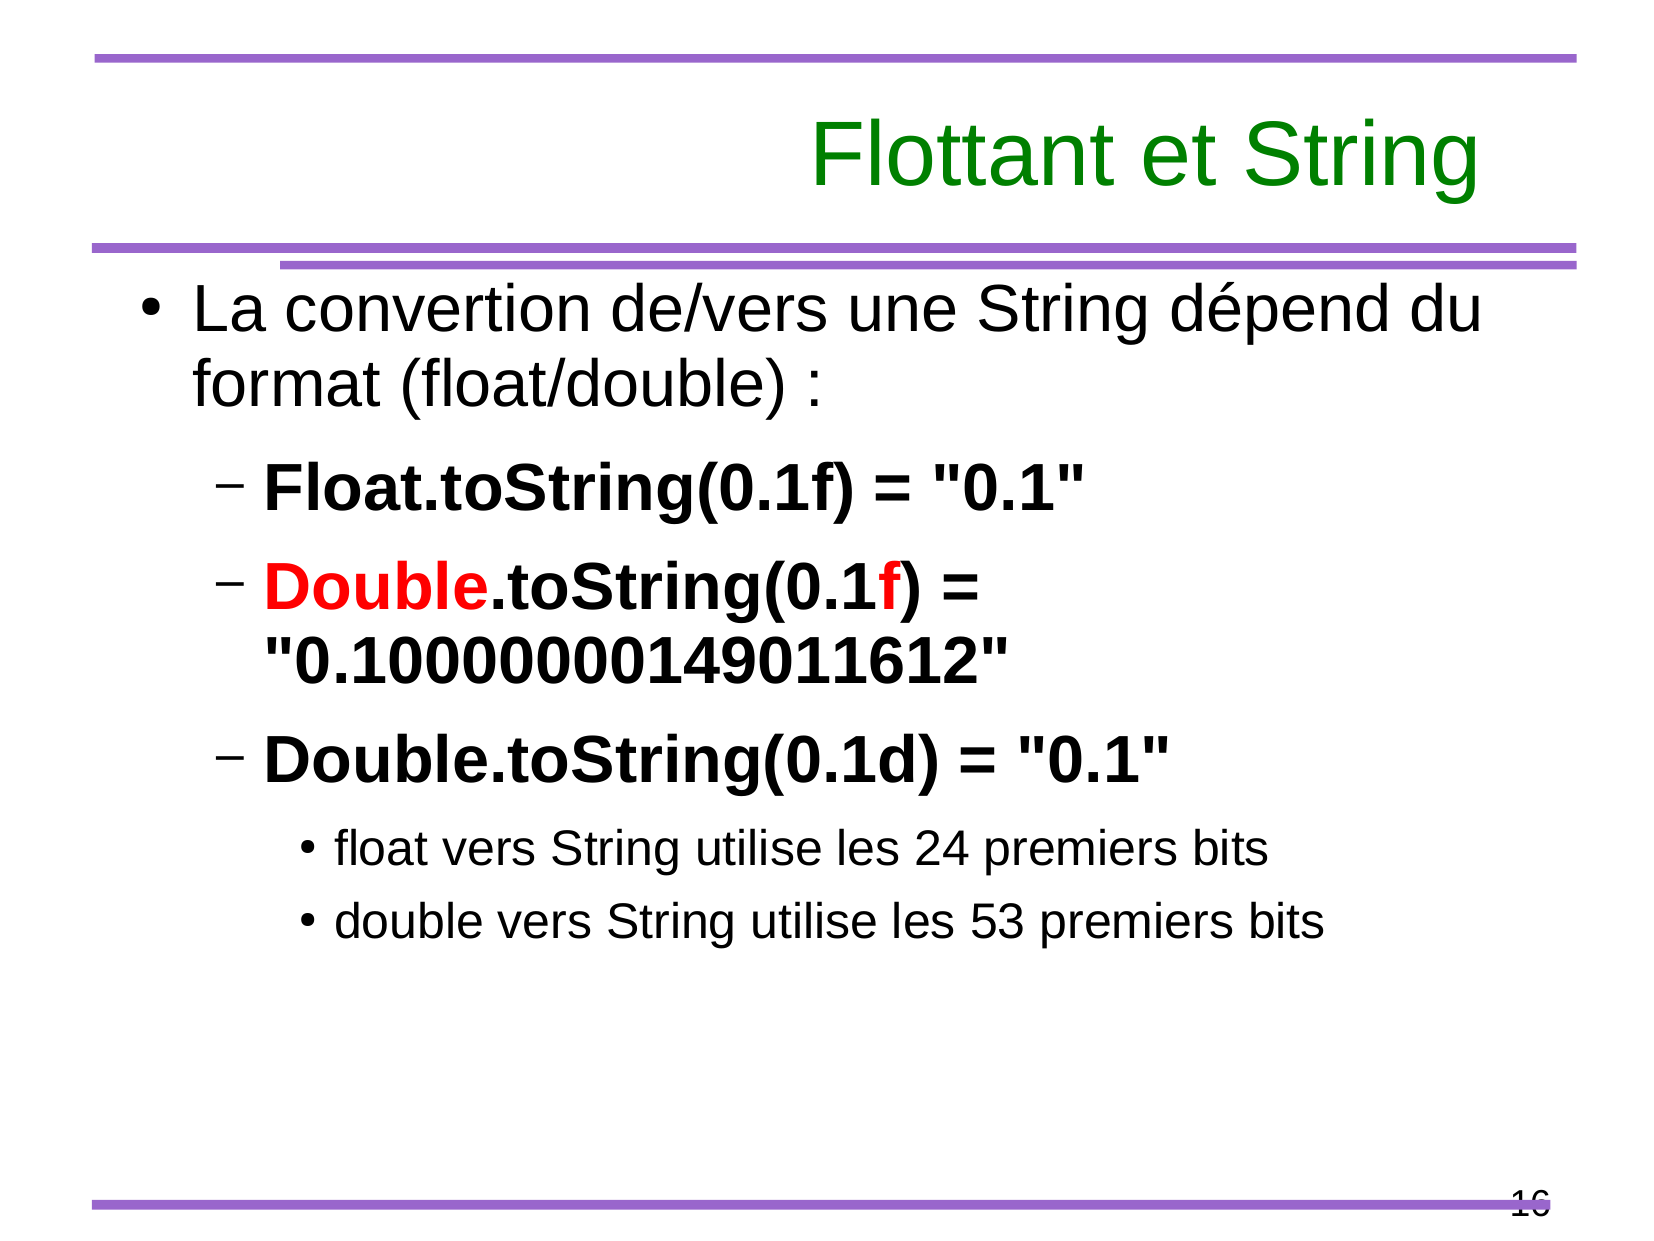

# Flottant et String
La convertion de/vers une String dépend du format (float/double) :
Float.toString(0.1f) = "0.1"
Double.toString(0.1f) = "0.10000000149011612"
Double.toString(0.1d) = "0.1"
float vers String utilise les 24 premiers bits
double vers String utilise les 53 premiers bits